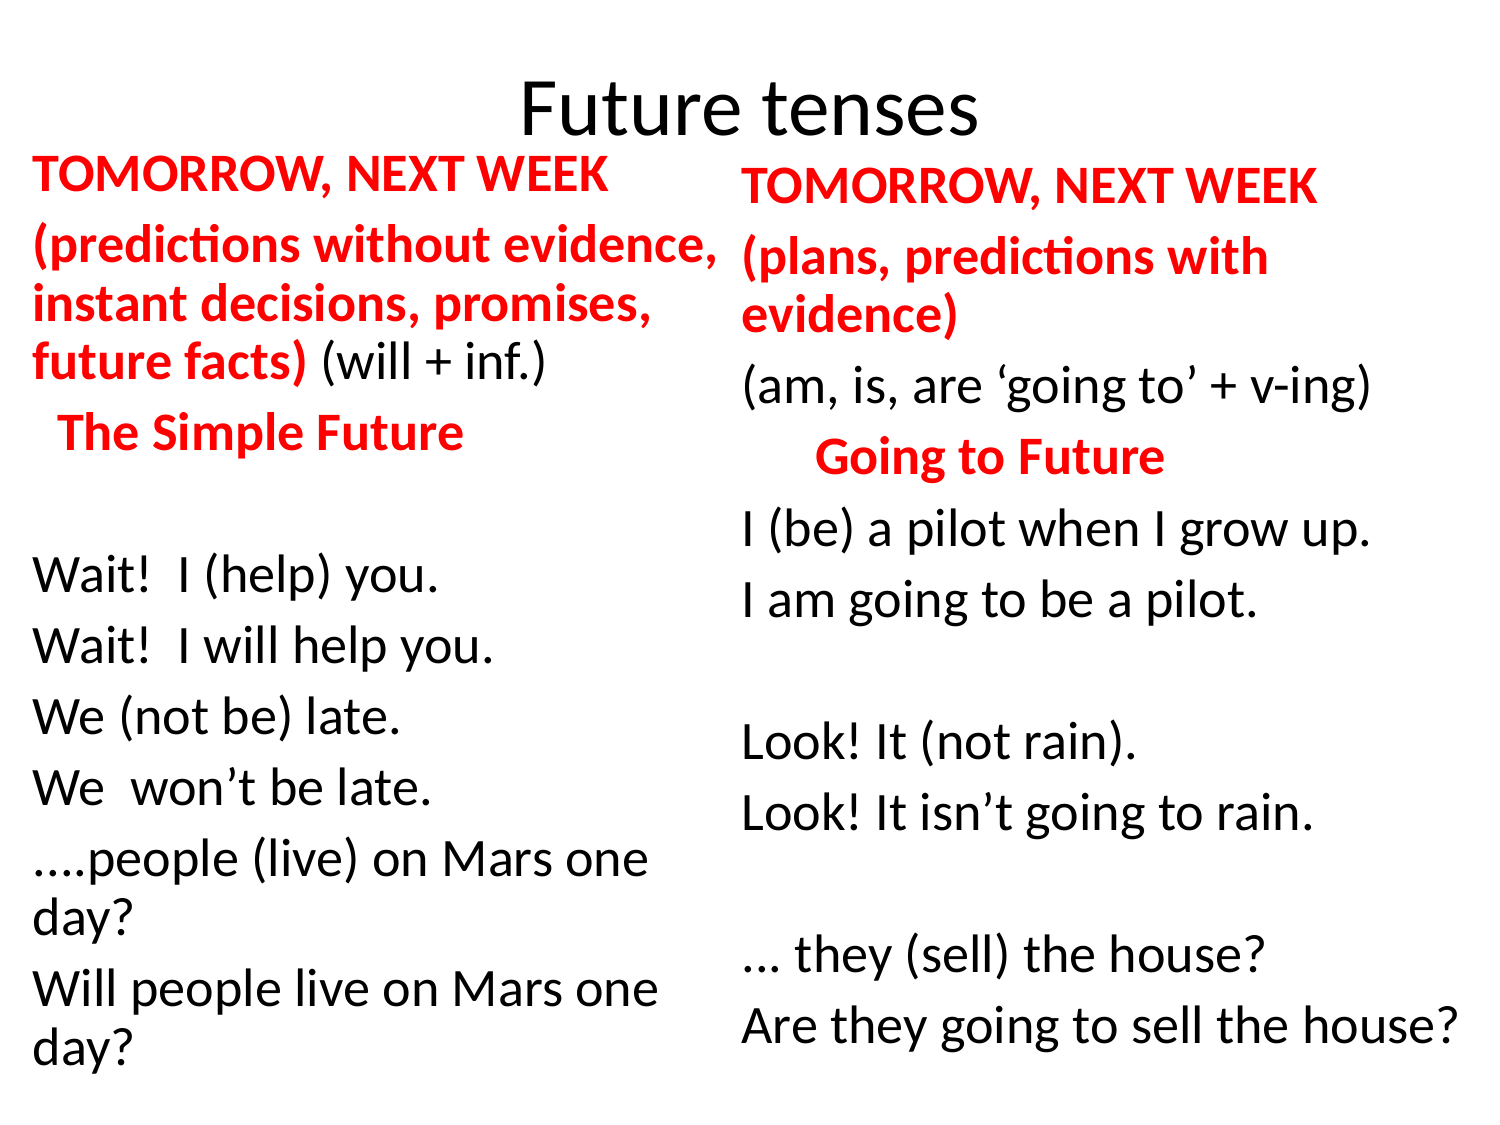

# Future tenses
TOMORROW, NEXT WEEK
(predictions without evidence, instant decisions, promises, future facts) (will + inf.)
 The Simple Future
Wait! I (help) you.
Wait! I will help you.
We (not be) late.
We won’t be late.
....people (live) on Mars one day?
Will people live on Mars one day?
TOMORROW, NEXT WEEK
(plans, predictions with evidence)
(am, is, are ‘going to’ + v-ing)
 Going to Future
I (be) a pilot when I grow up.
I am going to be a pilot.
Look! It (not rain).
Look! It isn’t going to rain.
... they (sell) the house?
Are they going to sell the house?